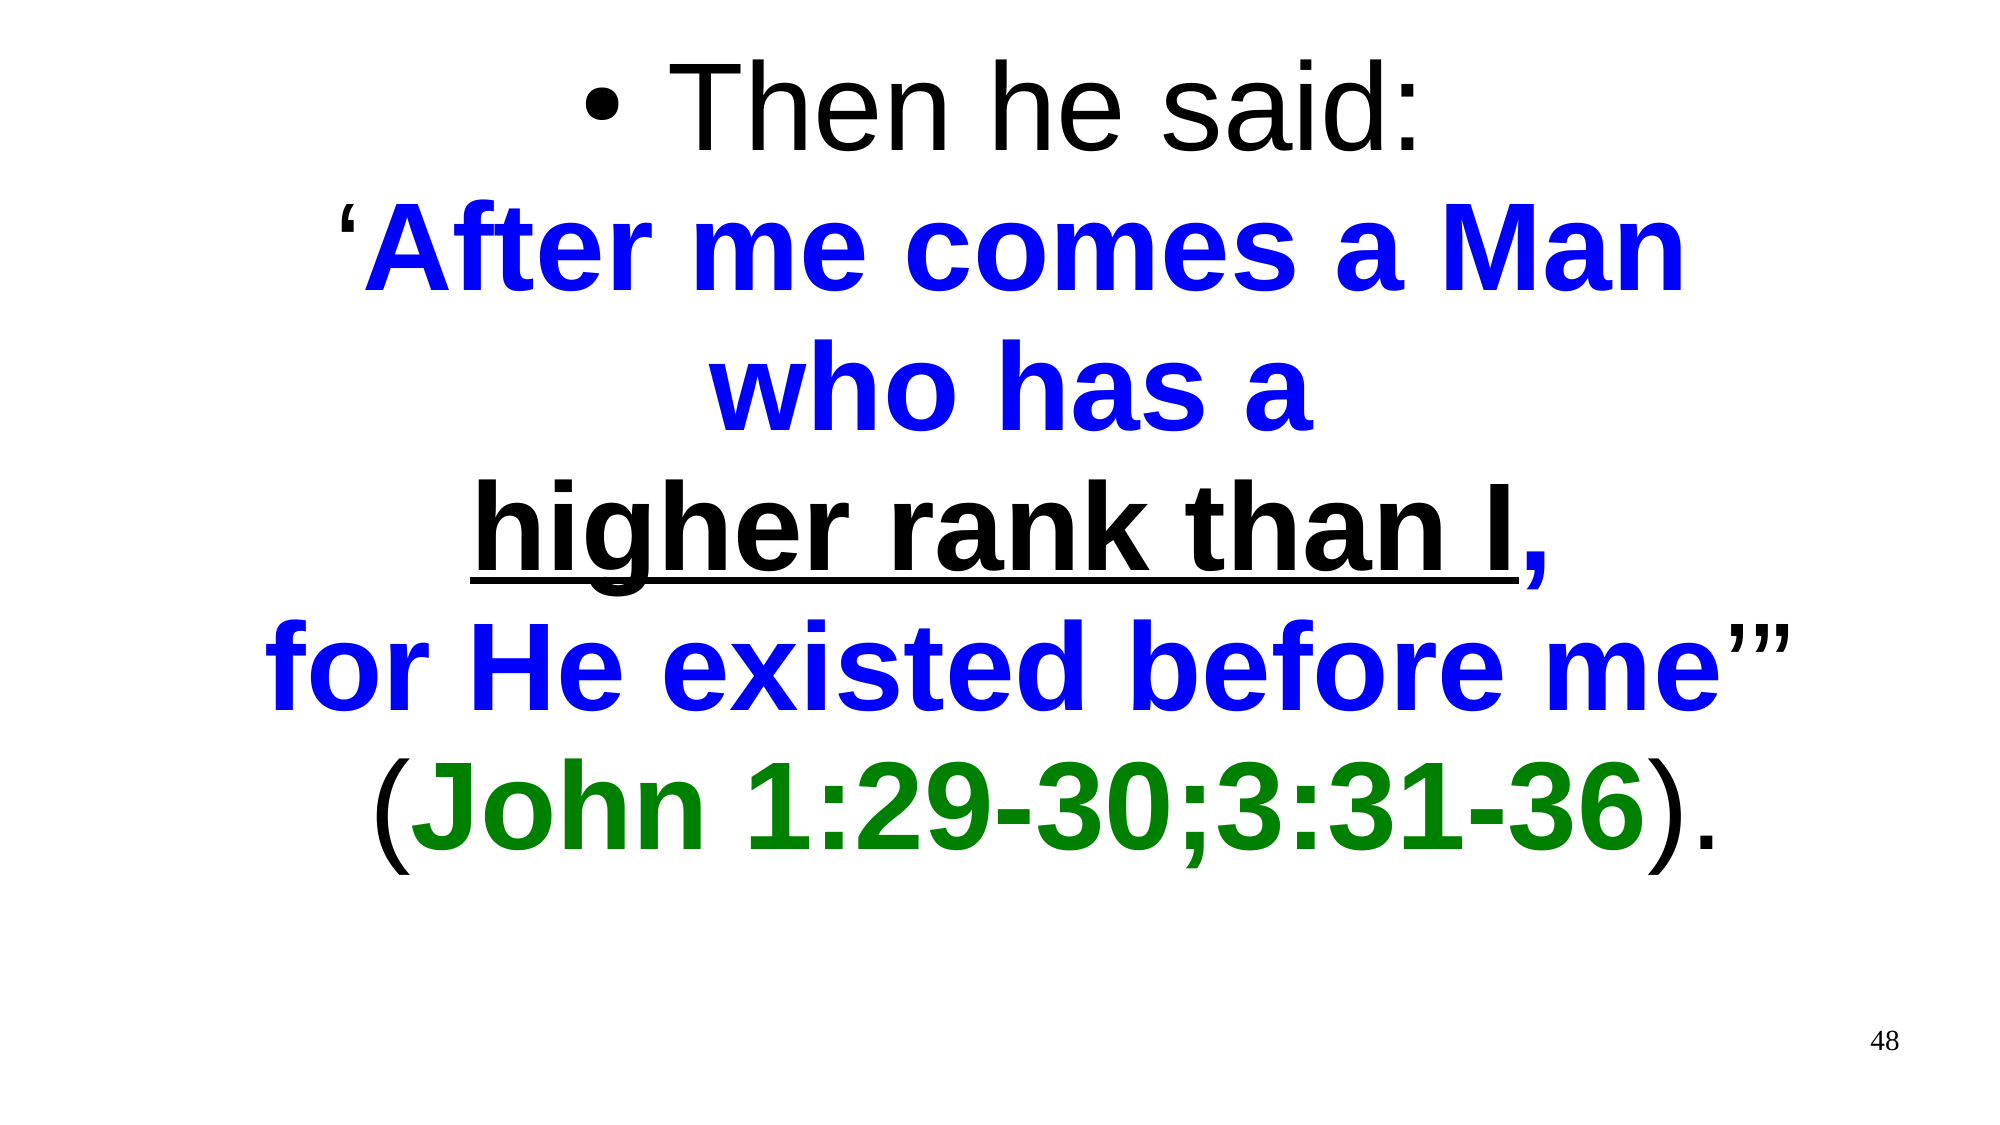

# Then he said: ‘After me comes a Man who has a higher rank than I, for He existed before me’” (John 1:29-30;3:31-36).
48